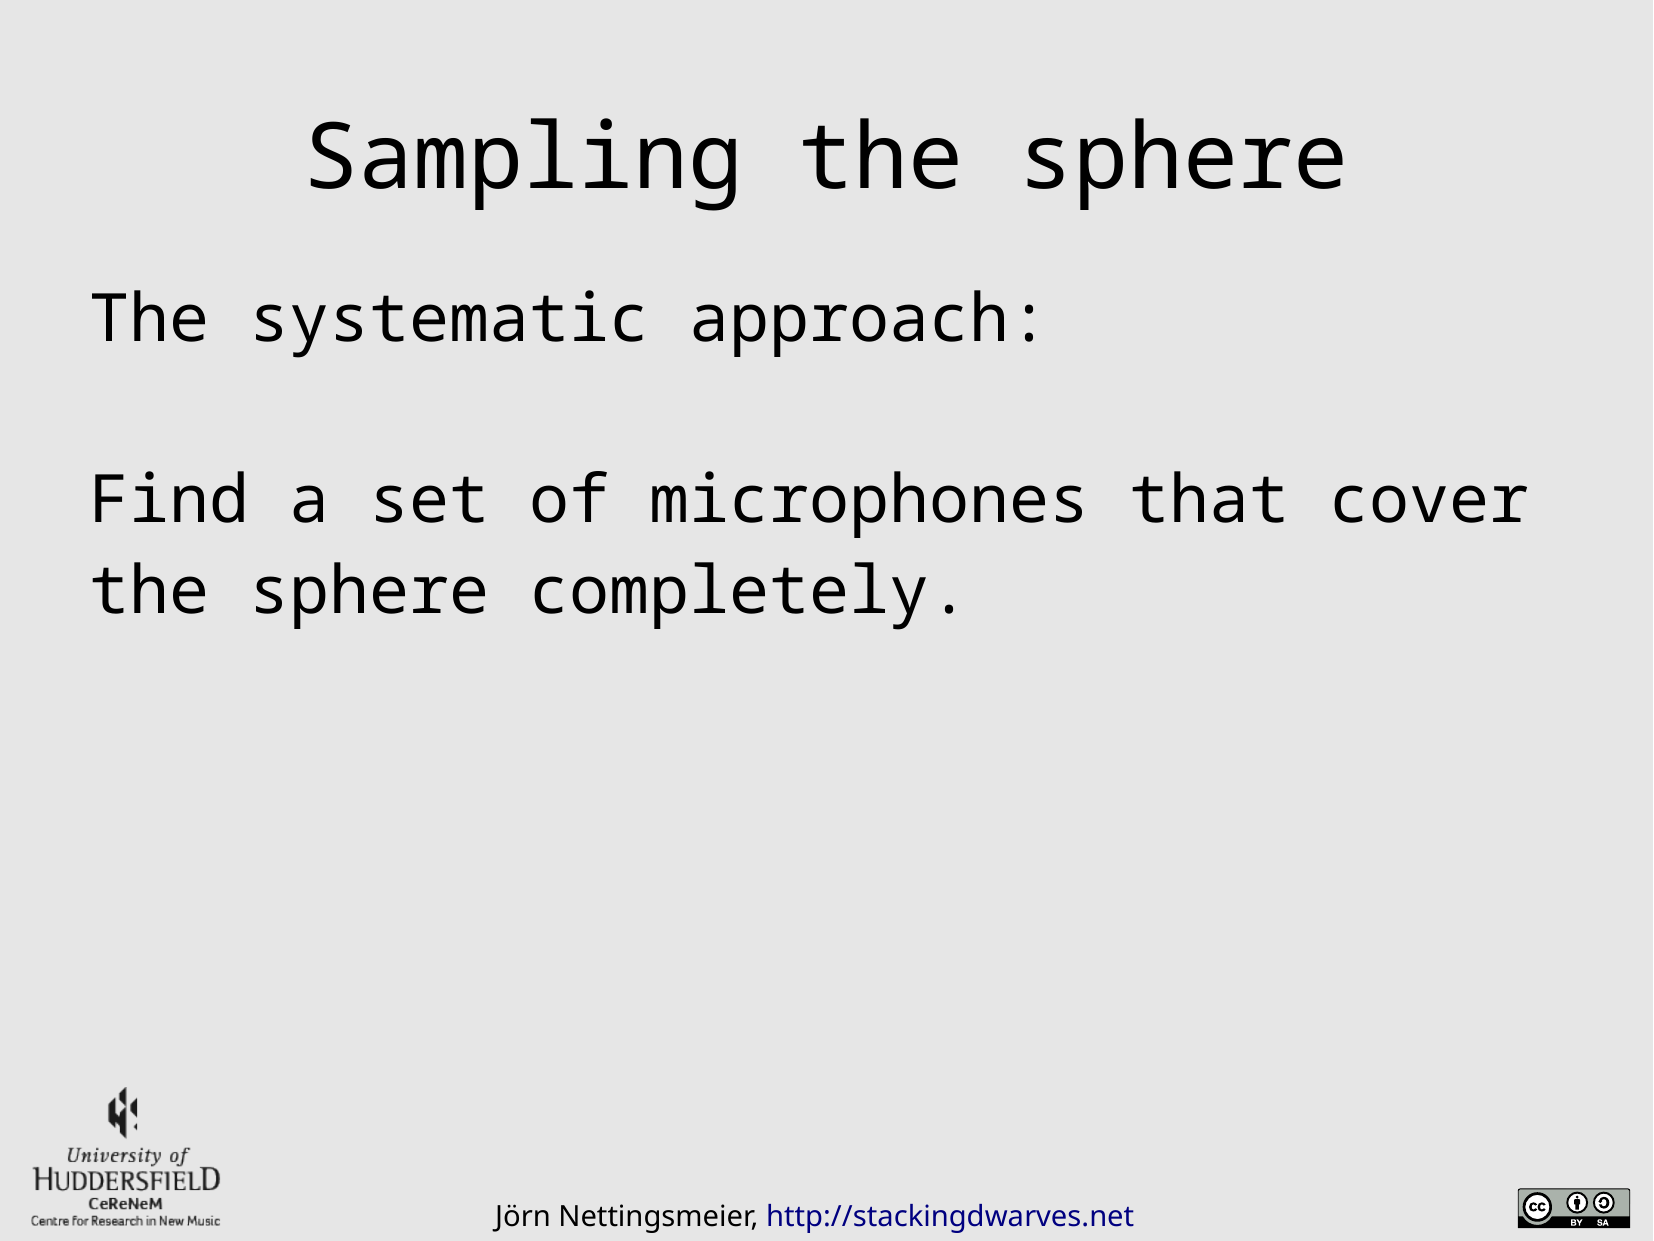

# Sampling the sphere
The systematic approach:
Find a set of microphones that cover the sphere completely.